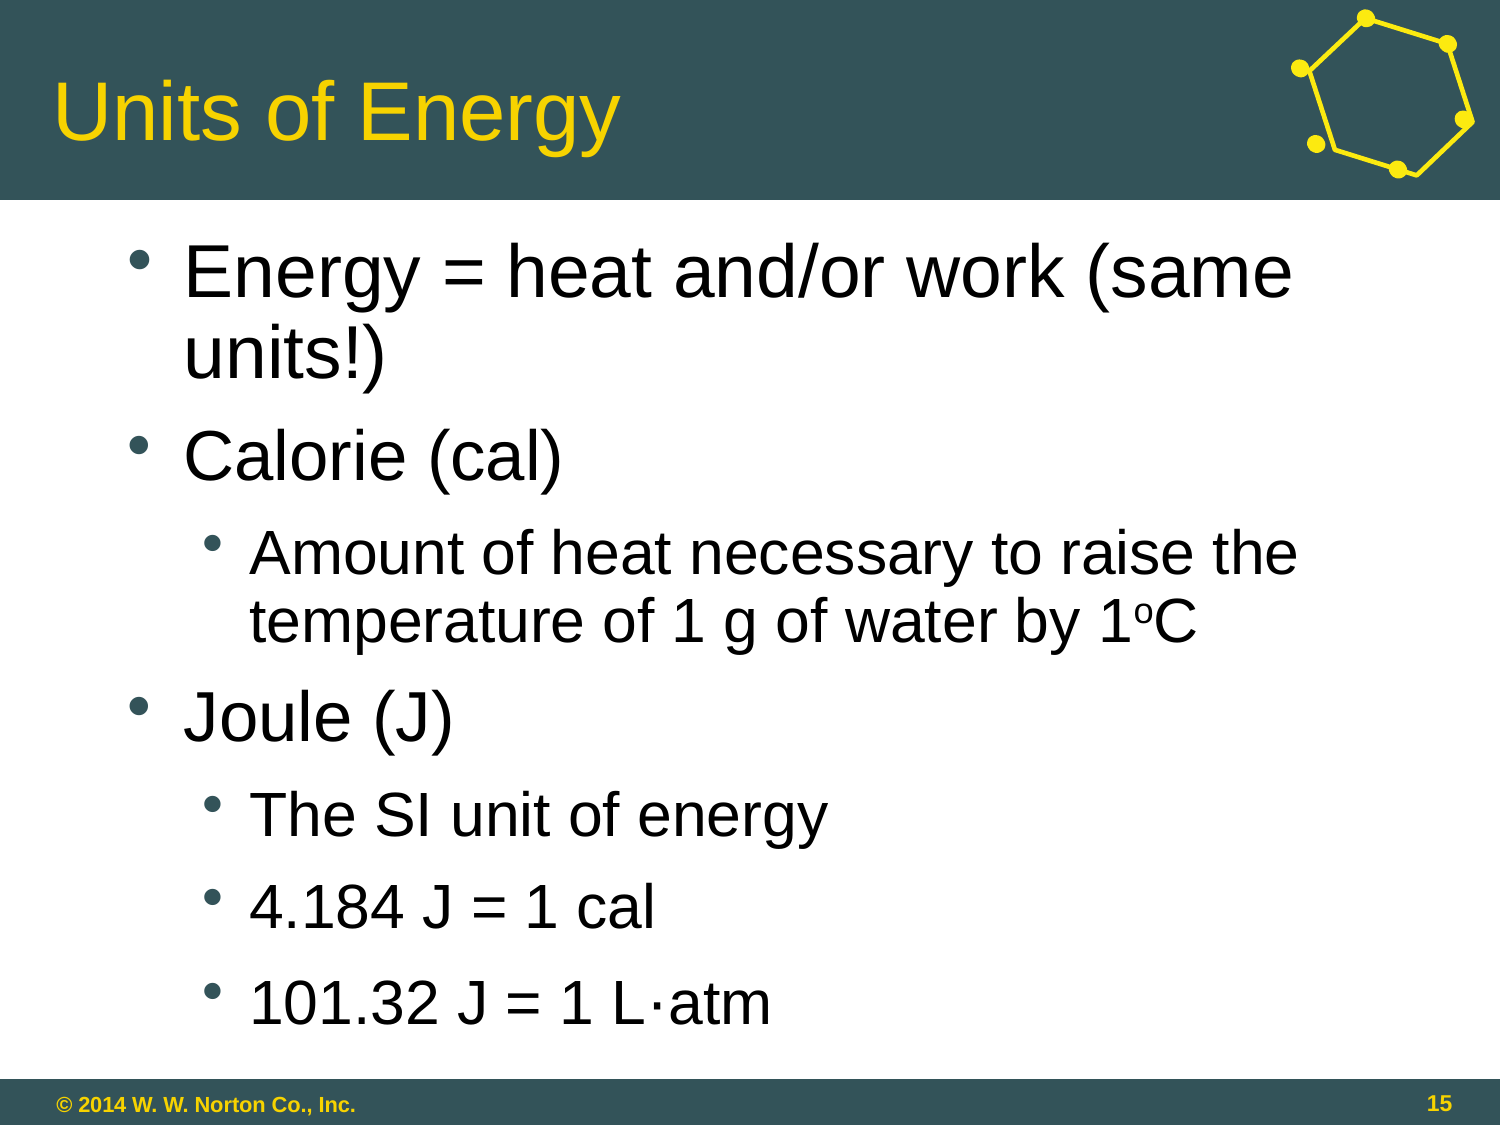

Units of Energy
# Energy = heat and/or work (same units!)
Calorie (cal)
Amount of heat necessary to raise the temperature of 1 g of water by 1oC
Joule (J)
The SI unit of energy
4.184 J = 1 cal
101.32 J = 1 L·atm